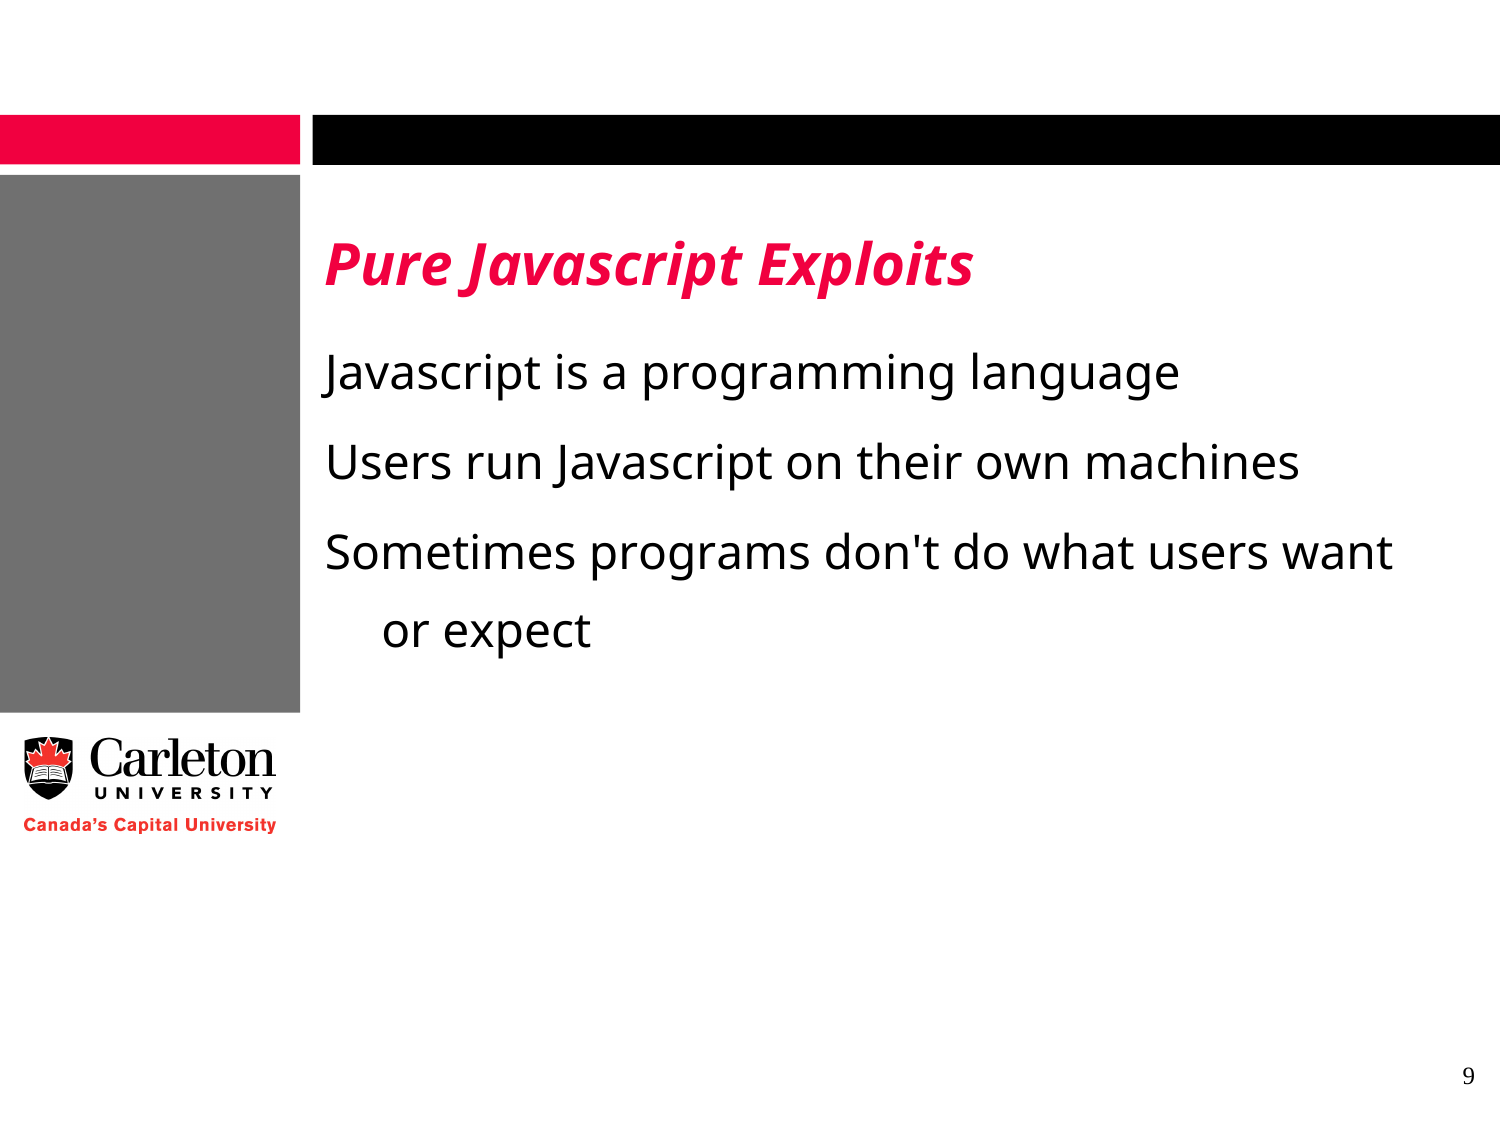

# Pure Javascript Exploits
Javascript is a programming language
Users run Javascript on their own machines
Sometimes programs don't do what users want or expect
9